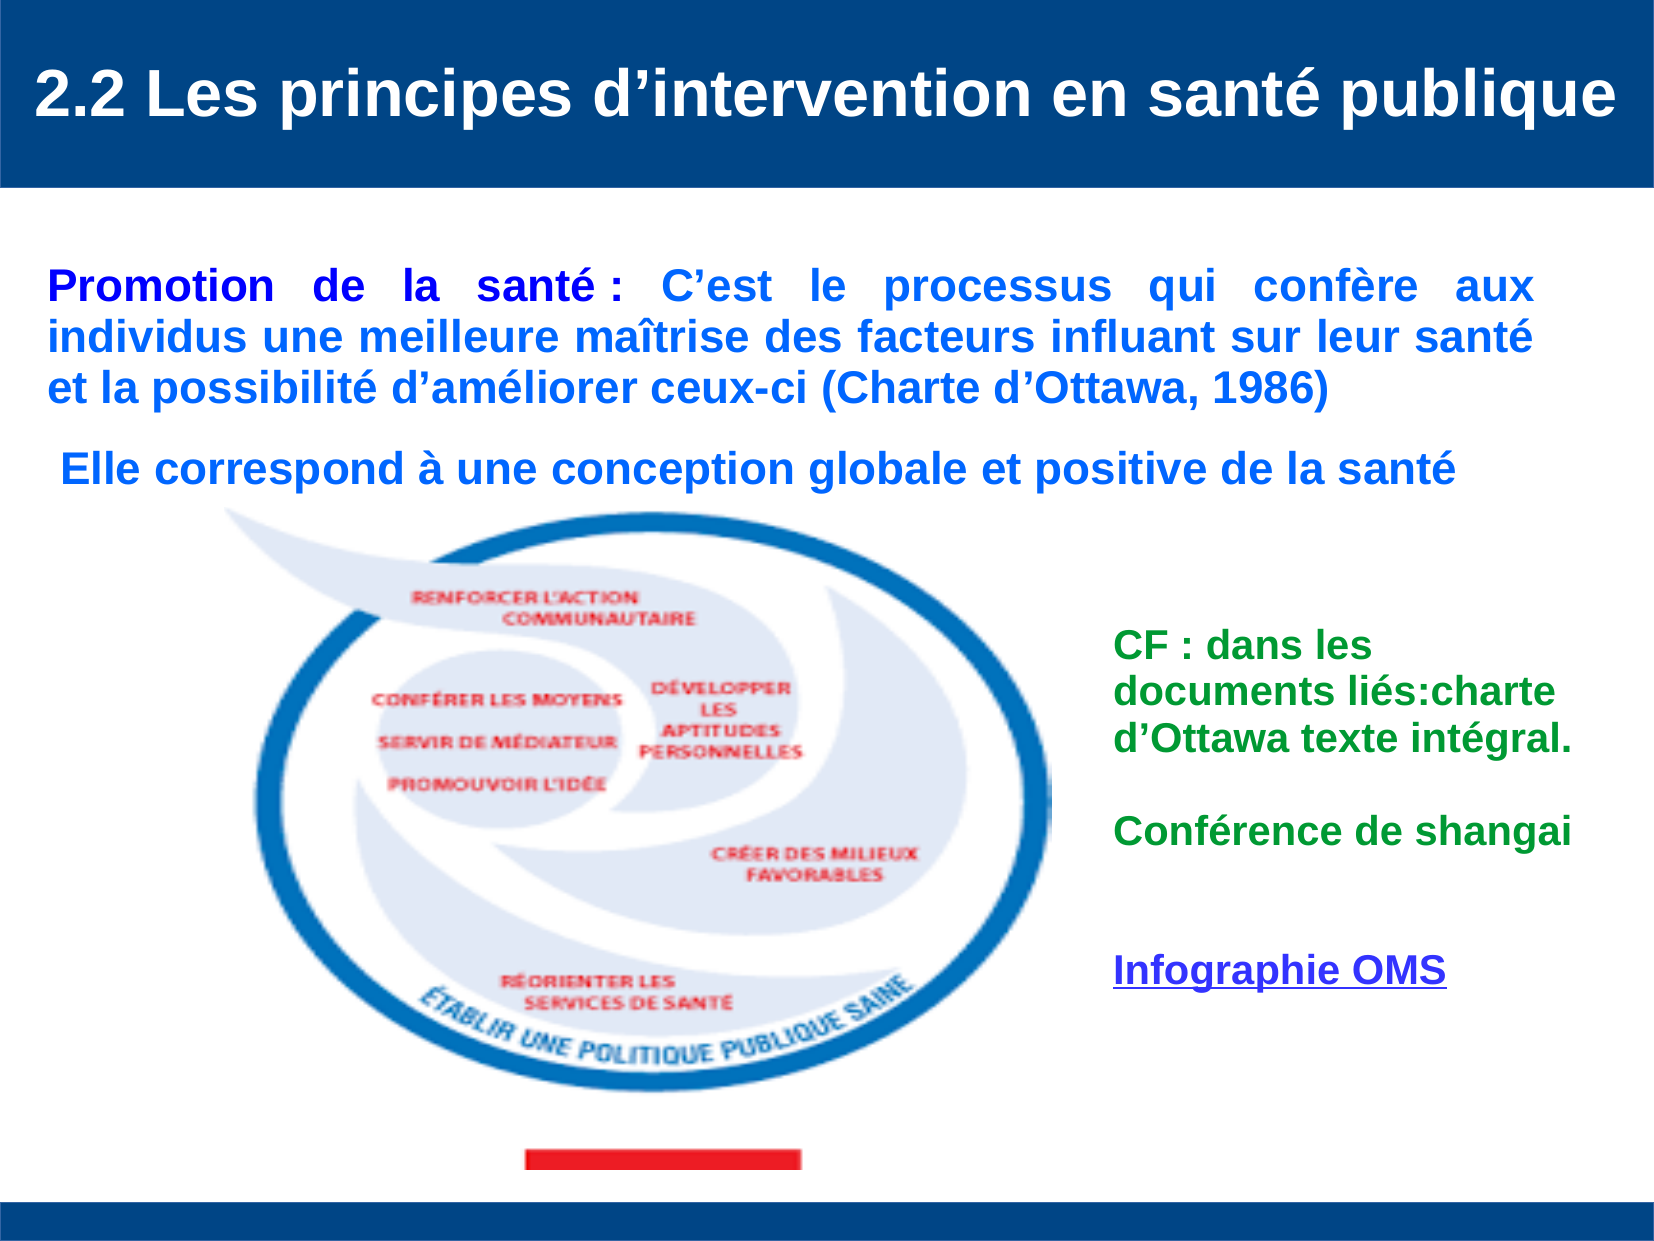

# 2.2 Les principes d’intervention en santé publique
Promotion de la santé : C’est le processus qui confère aux individus une meilleure maîtrise des facteurs influant sur leur santé et la possibilité d’améliorer ceux-ci (Charte d’Ottawa, 1986)
 Elle correspond à une conception globale et positive de la santé
CF : dans les documents liés:charte d’Ottawa texte intégral.
Conférence de shangai
Infographie OMS